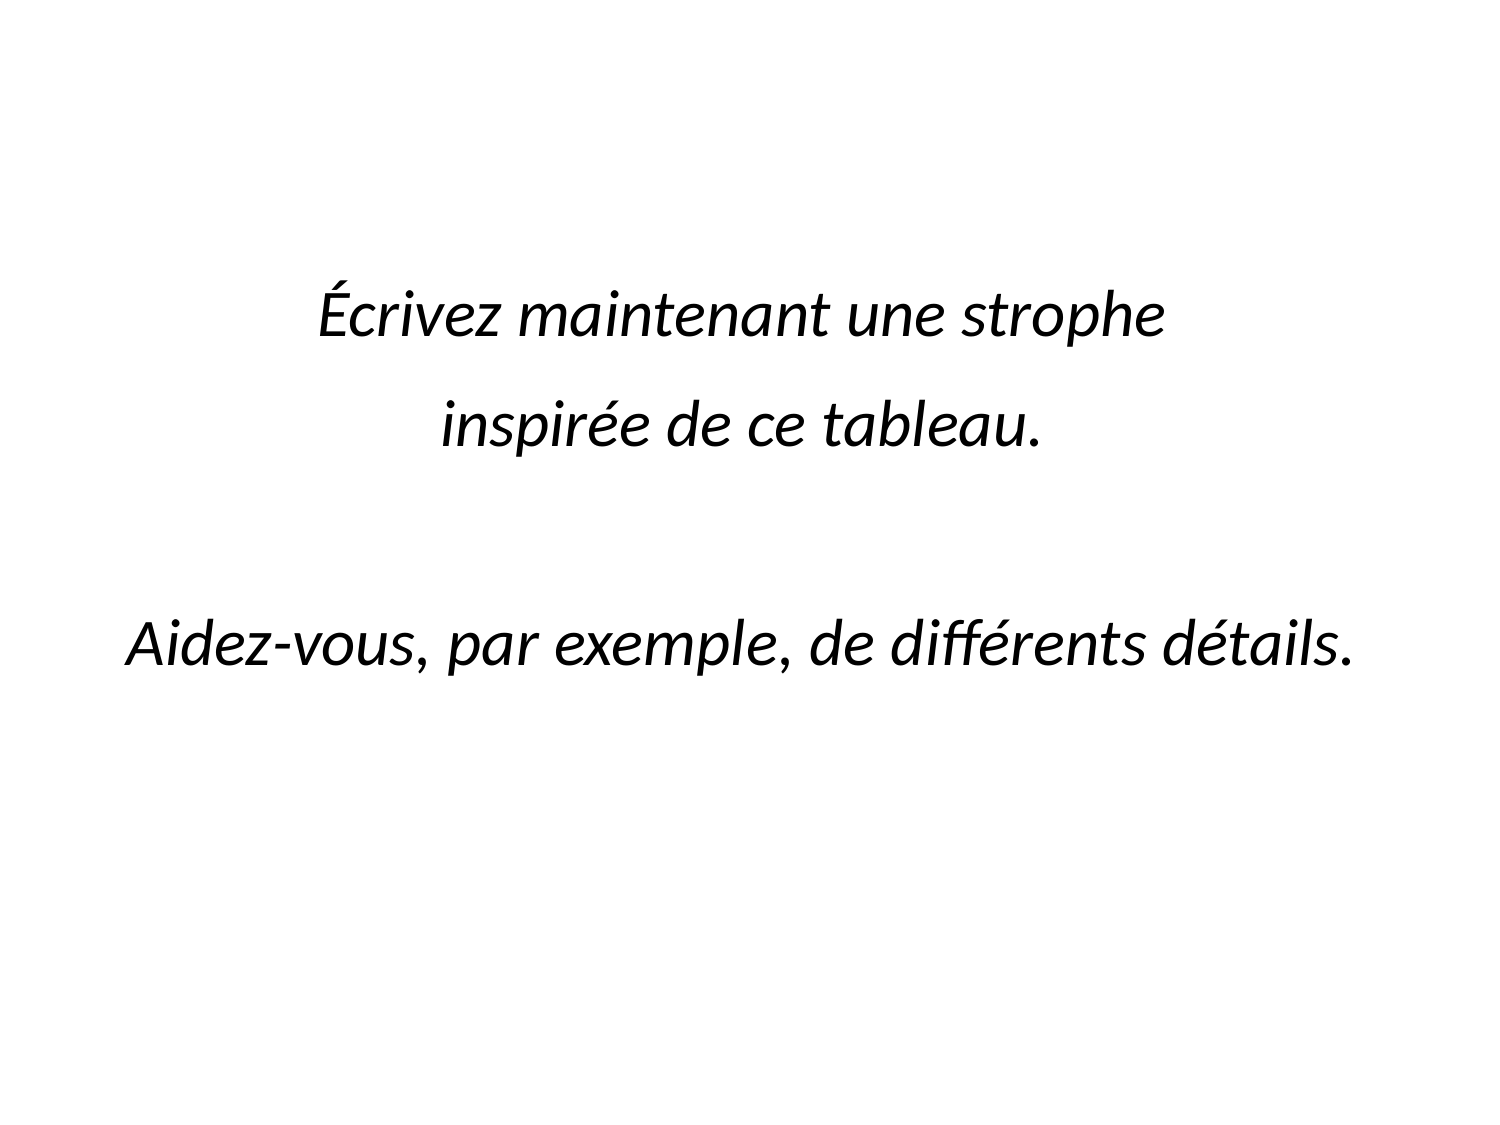

#
Écrivez maintenant une strophe
inspirée de ce tableau.
Aidez-vous, par exemple, de différents détails.